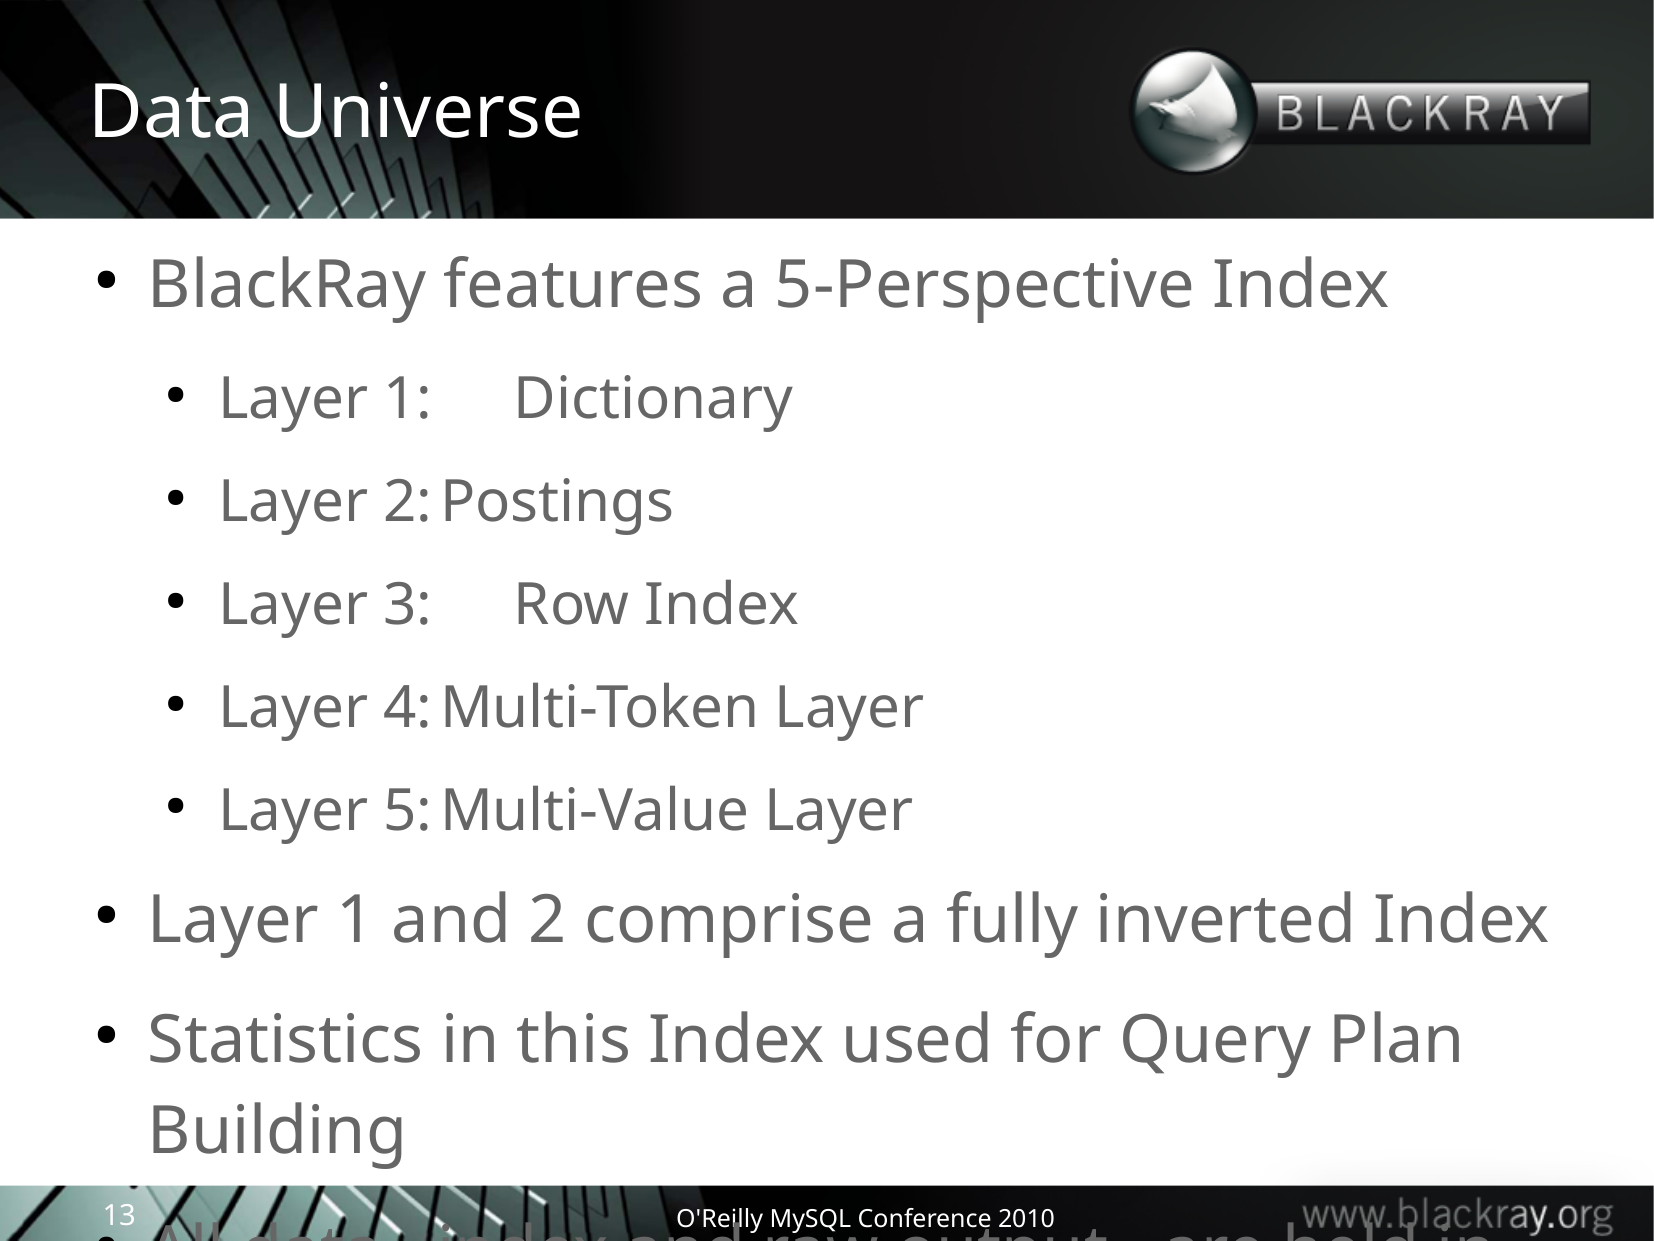

# Data Universe
BlackRay features a 5-Perspective Index
Layer 1: 	Dictionary
Layer 2:	Postings
Layer 3: 	Row Index
Layer 4:	Multi-Token Layer
Layer 5:	Multi-Value Layer
Layer 1 and 2 comprise a fully inverted Index
Statistics in this Index used for Query Plan Building
All data - index and raw output - are held in memory